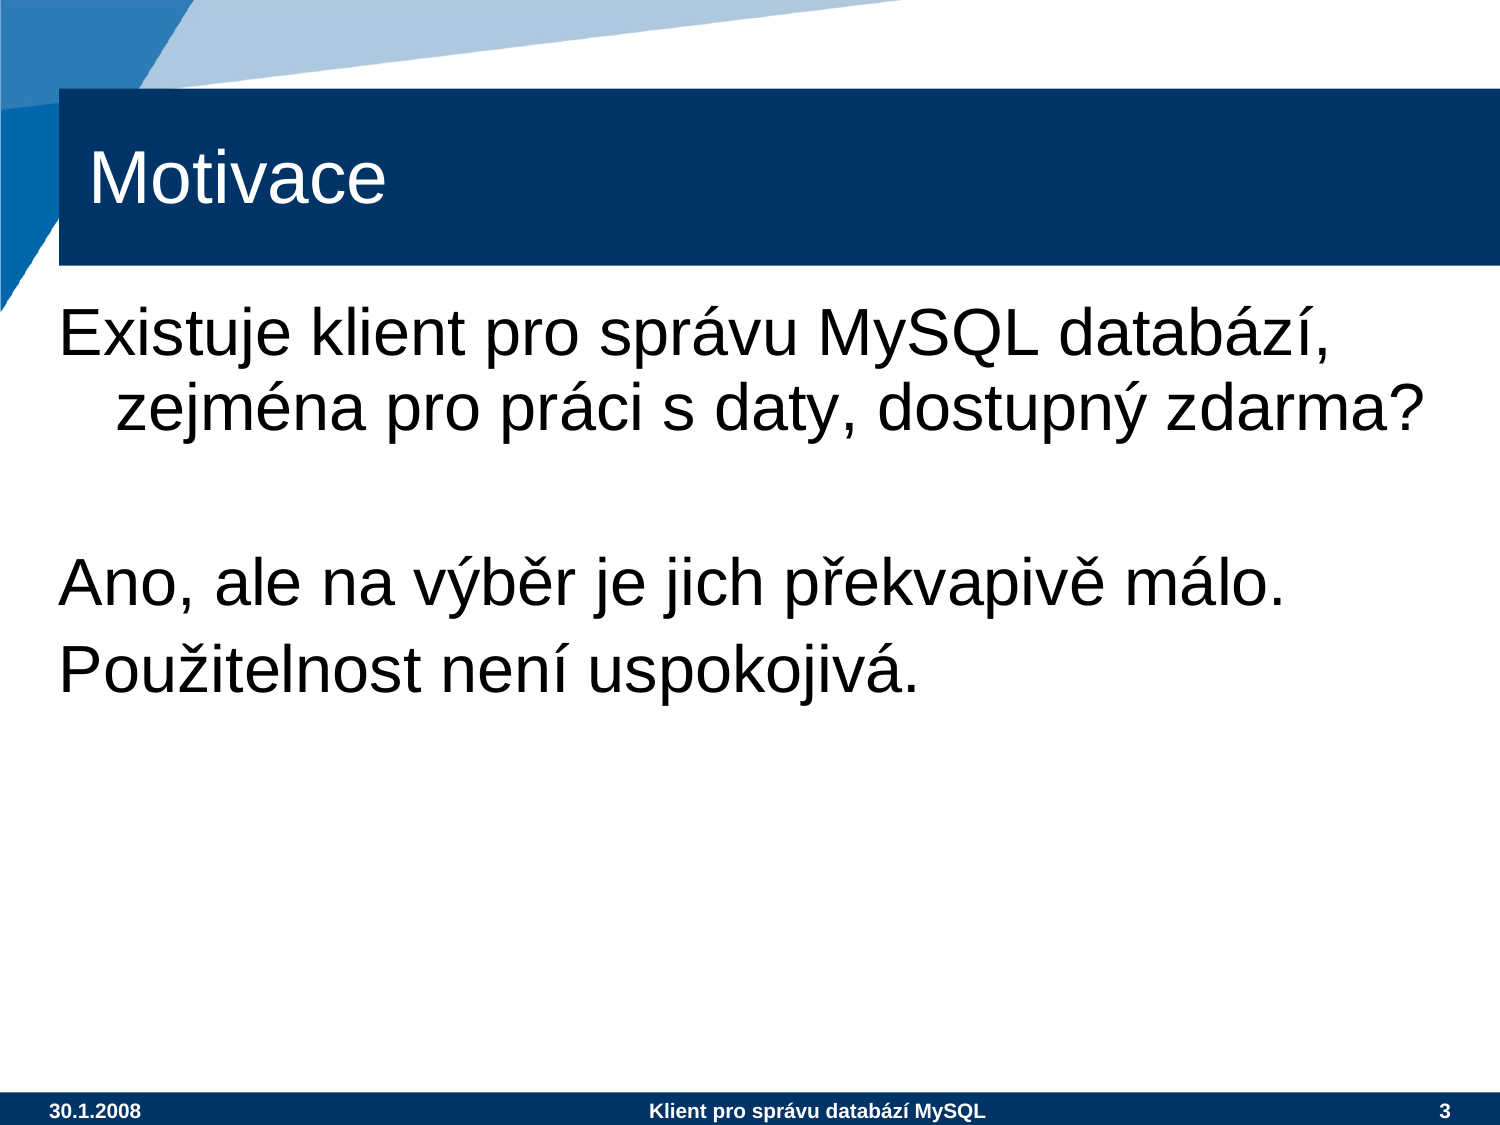

# Motivace
Existuje klient pro správu MySQL databází, zejména pro práci s daty, dostupný zdarma?
Ano, ale na výběr je jich překvapivě málo.
Použitelnost není uspokojivá.